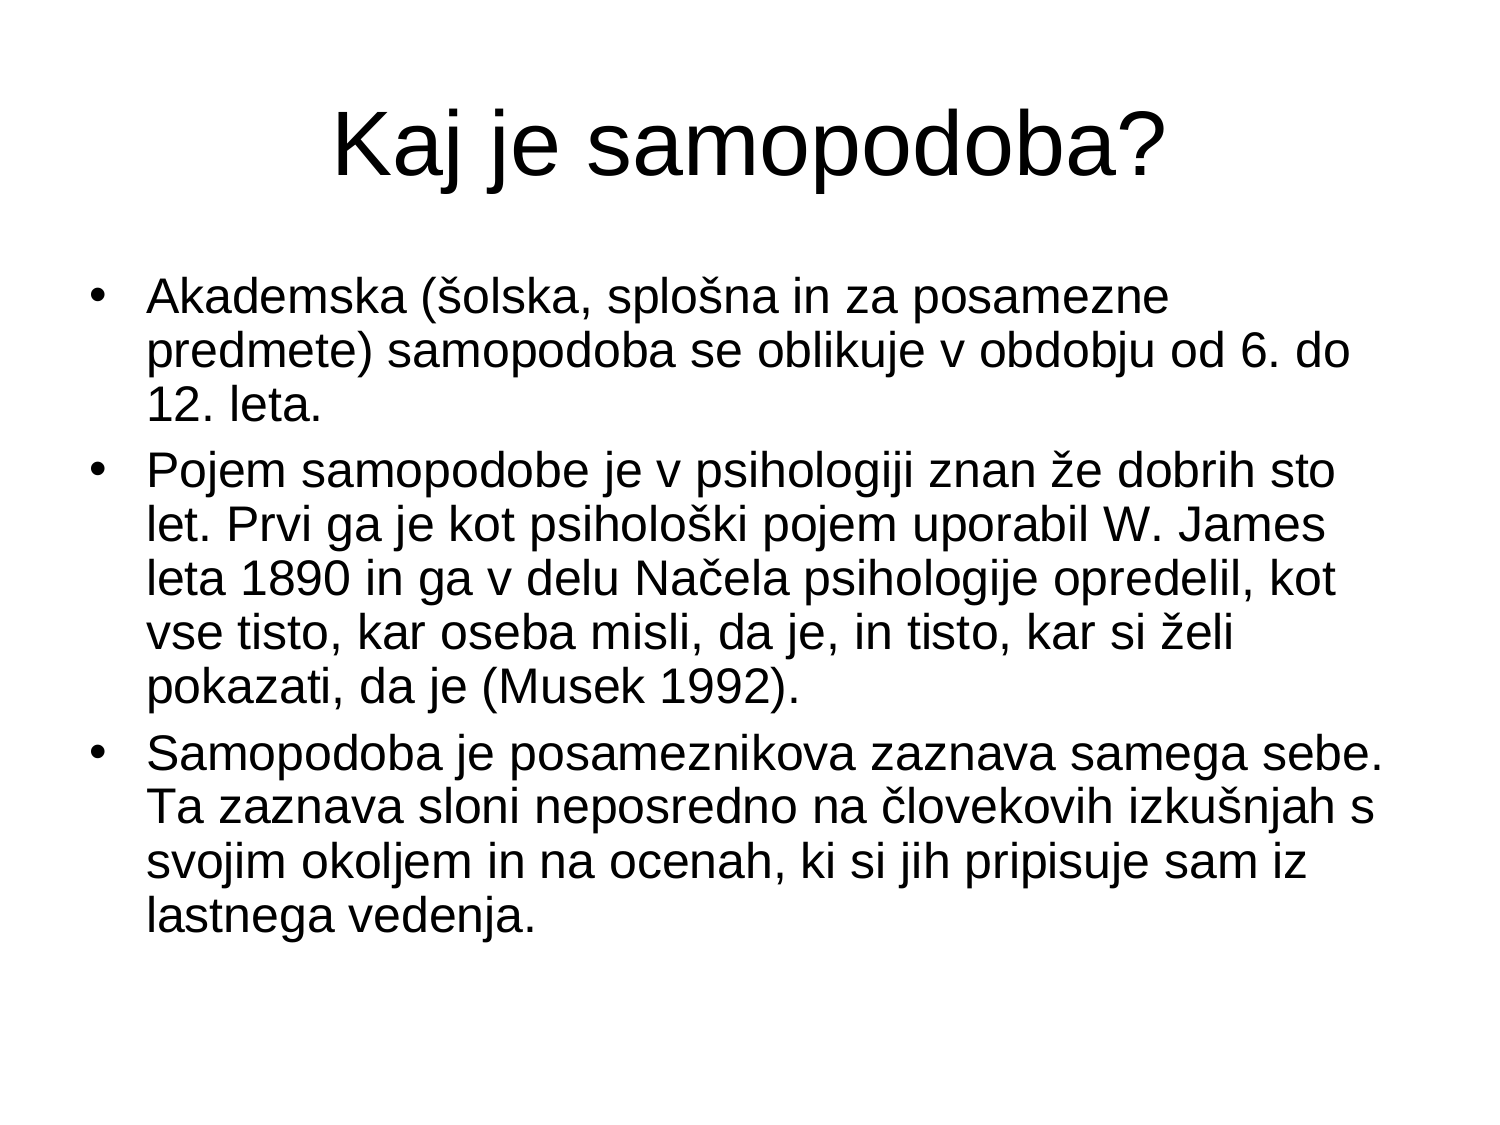

# Kaj je samopodoba?
Akademska (šolska, splošna in za posamezne predmete) samopodoba se oblikuje v obdobju od 6. do 12. leta.
Pojem samopodobe je v psihologiji znan že dobrih sto let. Prvi ga je kot psihološki pojem uporabil W. James leta 1890 in ga v delu Načela psihologije opredelil, kot vse tisto, kar oseba misli, da je, in tisto, kar si želi pokazati, da je (Musek 1992).
Samopodoba je posameznikova zaznava samega sebe. Ta zaznava sloni neposredno na človekovih izkušnjah s svojim okoljem in na ocenah, ki si jih pripisuje sam iz lastnega vedenja.